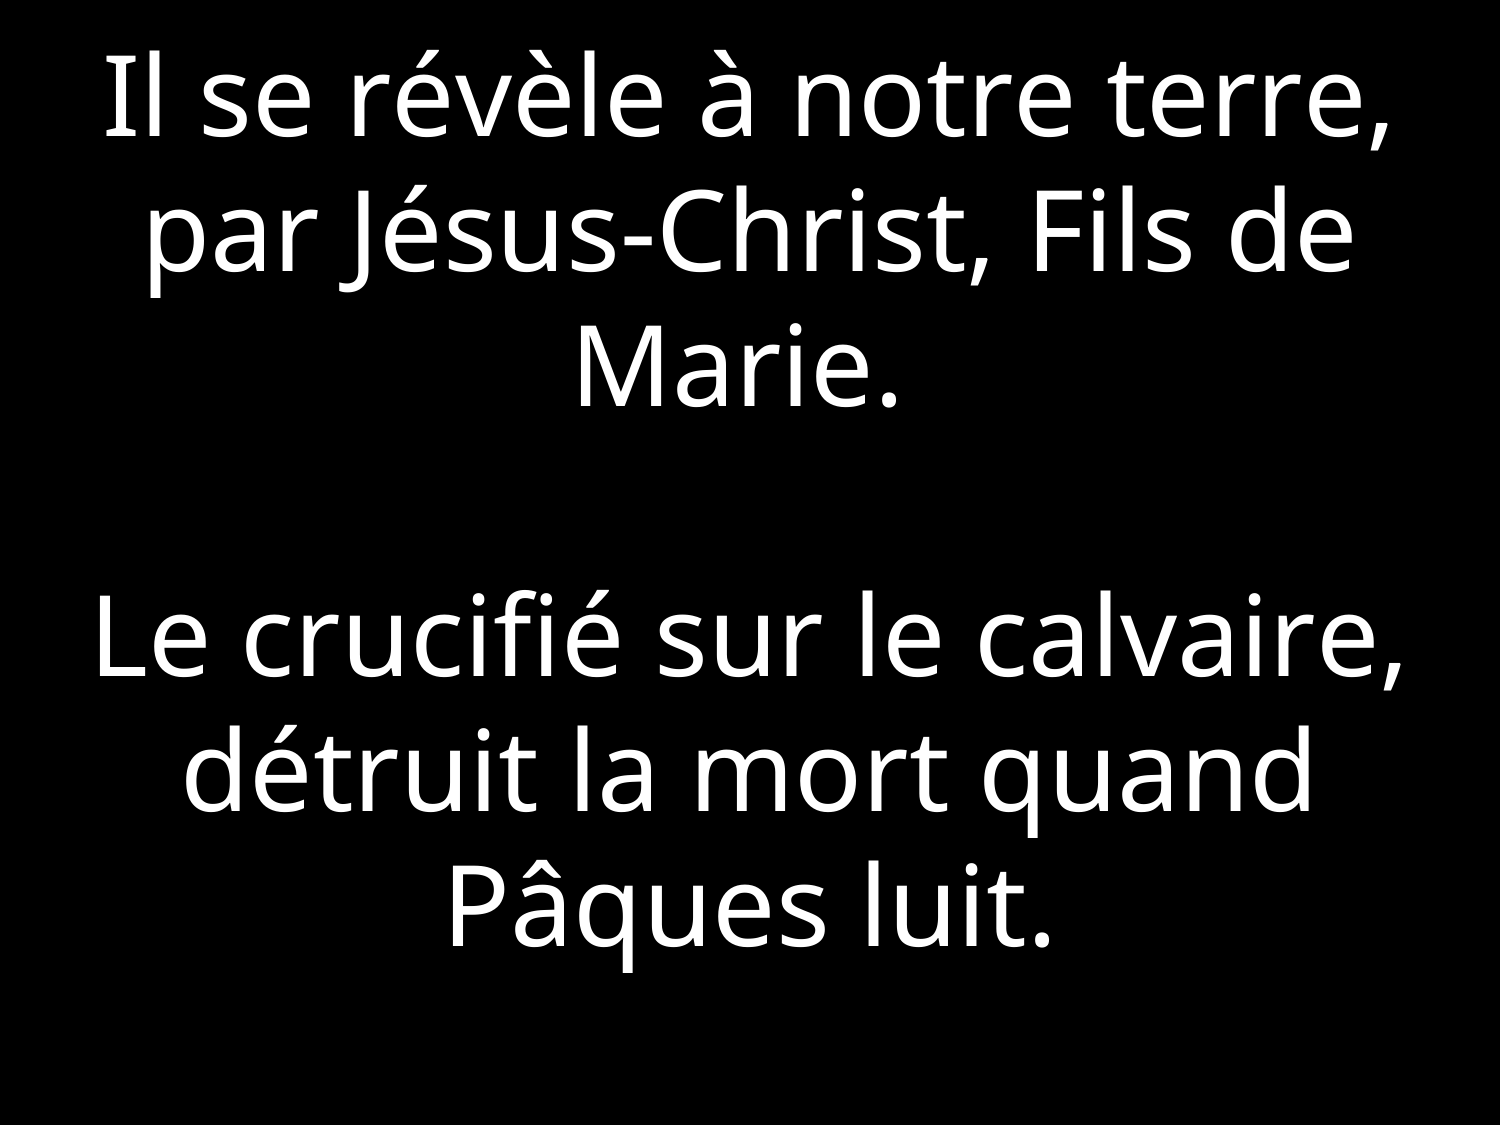

Il se révèle à notre terre, par Jésus-Christ, Fils de Marie.
Le crucifié sur le calvaire, détruit la mort quand Pâques luit.